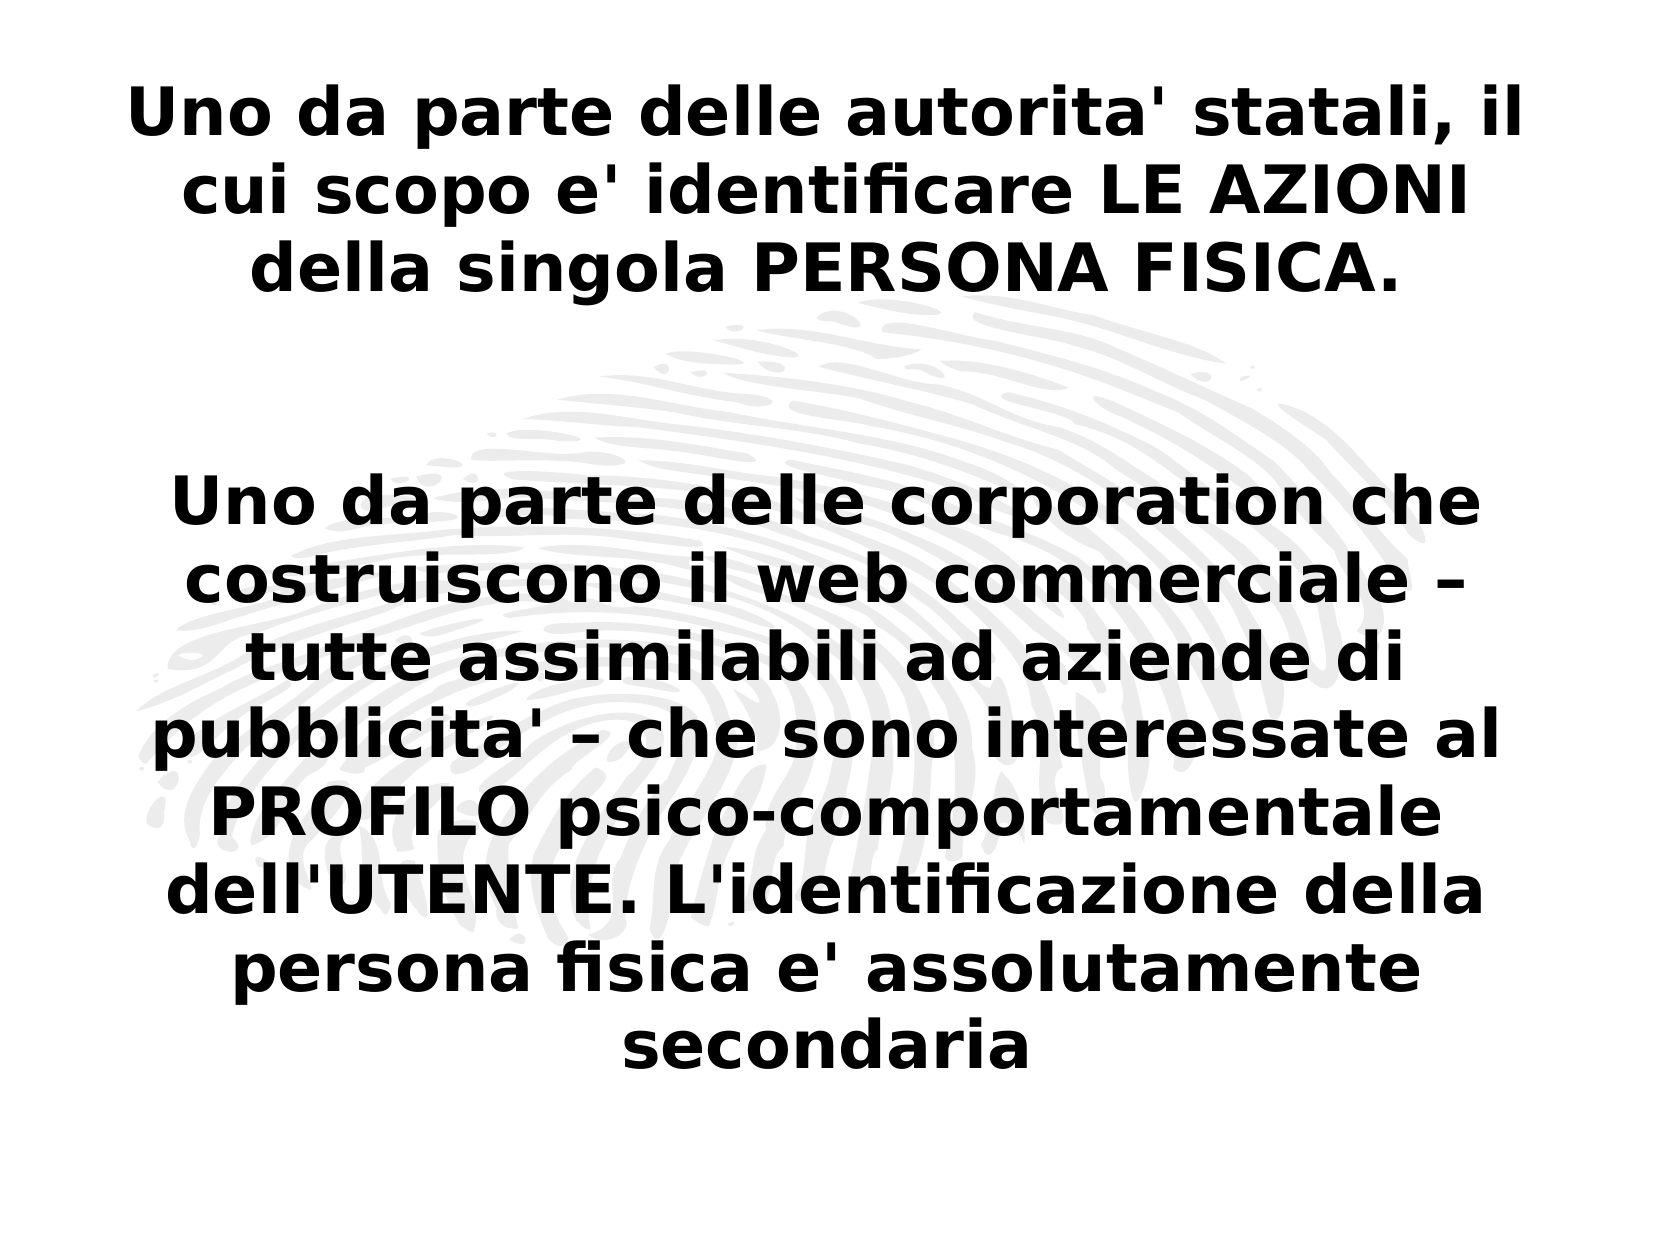

# Uno da parte delle autorita' statali, il cui scopo e' identificare LE AZIONI della singola PERSONA FISICA.
Uno da parte delle corporation che costruiscono il web commerciale – tutte assimilabili ad aziende di pubblicita' – che sono interessate al PROFILO psico-comportamentale dell'UTENTE. L'identificazione della persona fisica e' assolutamente secondaria